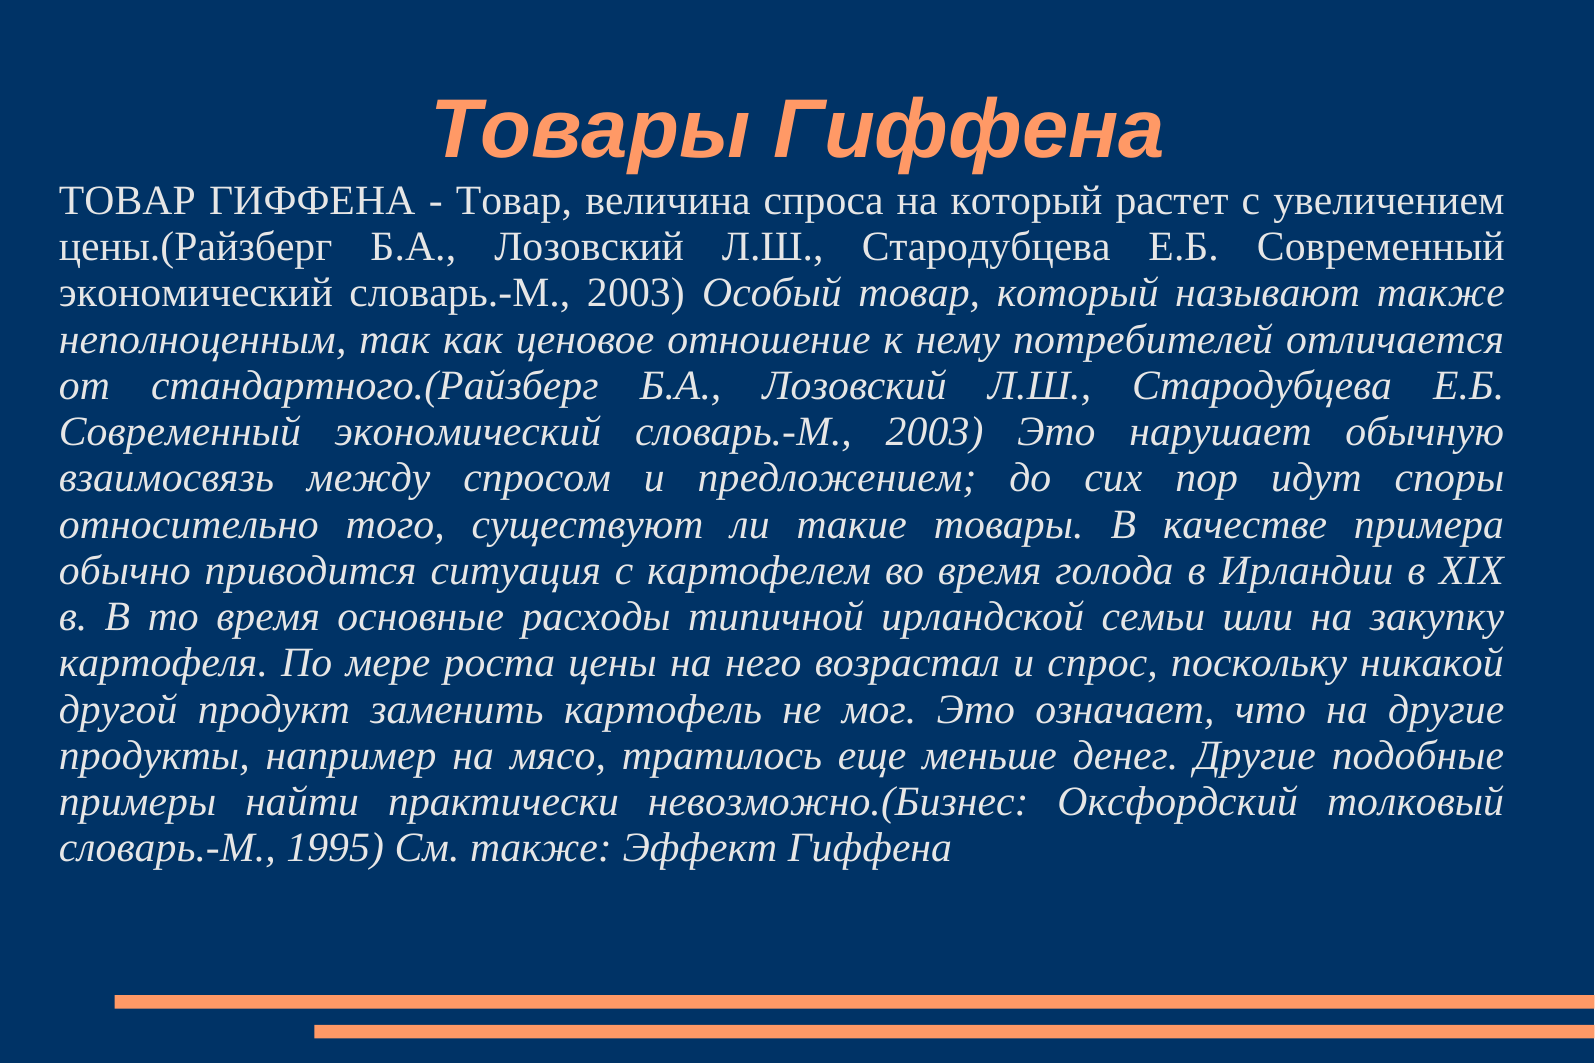

# Товары Гиффена
ТОВАР ГИФФЕНА - Товар, величина спроса на который растет с увеличением цены.(Райзберг Б.А., Лозовский Л.Ш., Стародубцева Е.Б. Современный экономический словарь.-М., 2003) Особый товар, который называют также неполноценным, так как ценовое отношение к нему потребителей отличается от стандартного.(Райзберг Б.А., Лозовский Л.Ш., Стародубцева Е.Б. Современный экономический словарь.-М., 2003) Это нарушает обычную взаимосвязь между спросом и предложением; до сих пор идут споры относительно того, существуют ли такие товары. В качестве примера обычно приводится ситуация с картофелем во время голода в Ирландии в XIX в. В то время основные расходы типичной ирландской семьи шли на закупку картофеля. По мере роста цены на него возрастал и спрос, поскольку никакой другой продукт заменить картофель не мог. Это означает, что на другие продукты, например на мясо, тратилось еще меньше денег. Другие подобные примеры найти практически невозможно.(Бизнес: Оксфордский толковый словарь.-М., 1995) См. также: Эффект Гиффена